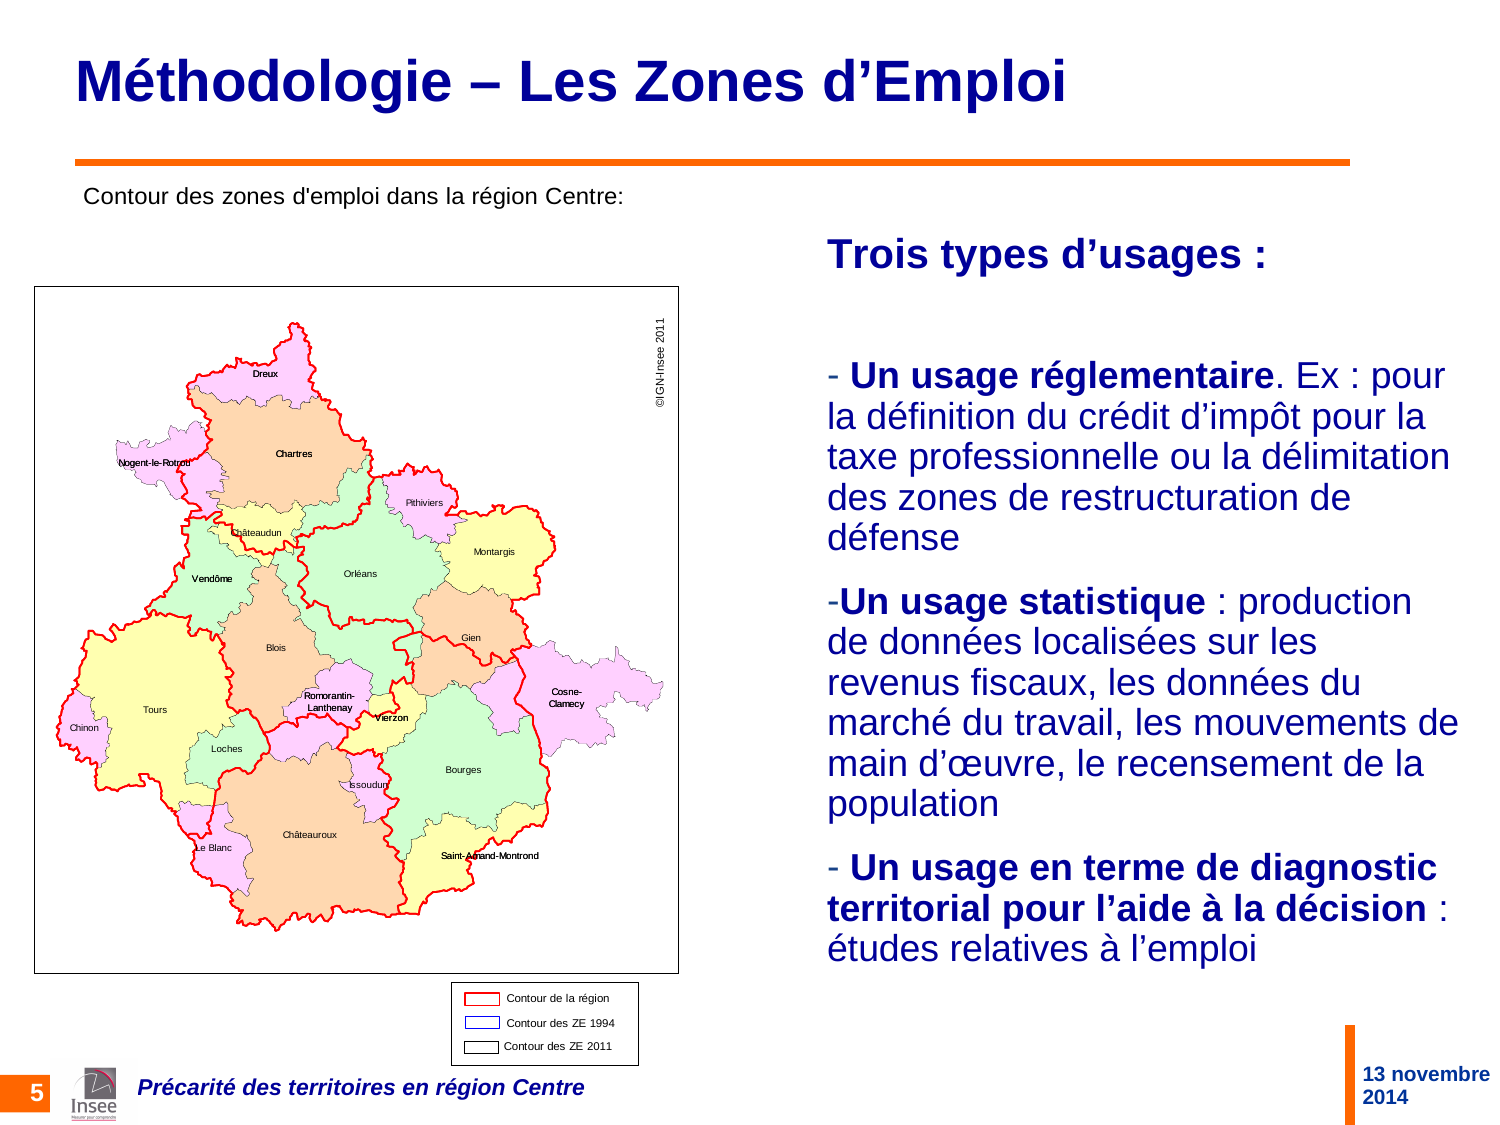

# Méthodologie – Les Zones d’Emploi
Trois types d’usages :
 Un usage réglementaire. Ex : pour la définition du crédit d’impôt pour la taxe professionnelle ou la délimitation des zones de restructuration de défense
Un usage statistique : production de données localisées sur les revenus fiscaux, les données du marché du travail, les mouvements de main d’œuvre, le recensement de la population
 Un usage en terme de diagnostic territorial pour l’aide à la décision : études relatives à l’emploi
Date
5
Titre du diaporama